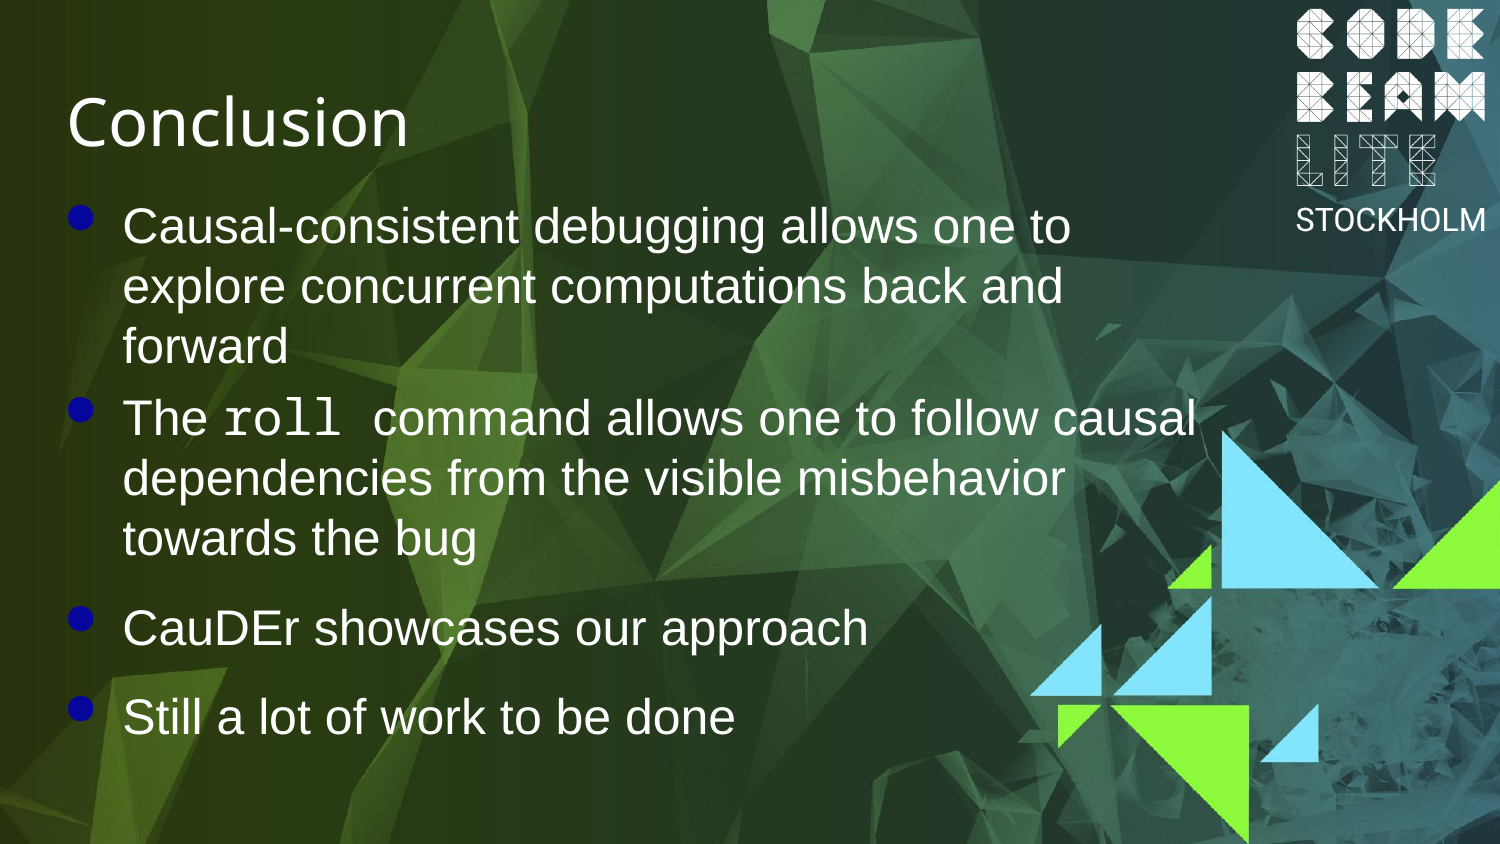

# Conclusion
Causal-consistent debugging allows one to explore concurrent computations back and forward
The roll command allows one to follow causal dependencies from the visible misbehavior towards the bug
CauDEr showcases our approach
Still a lot of work to be done